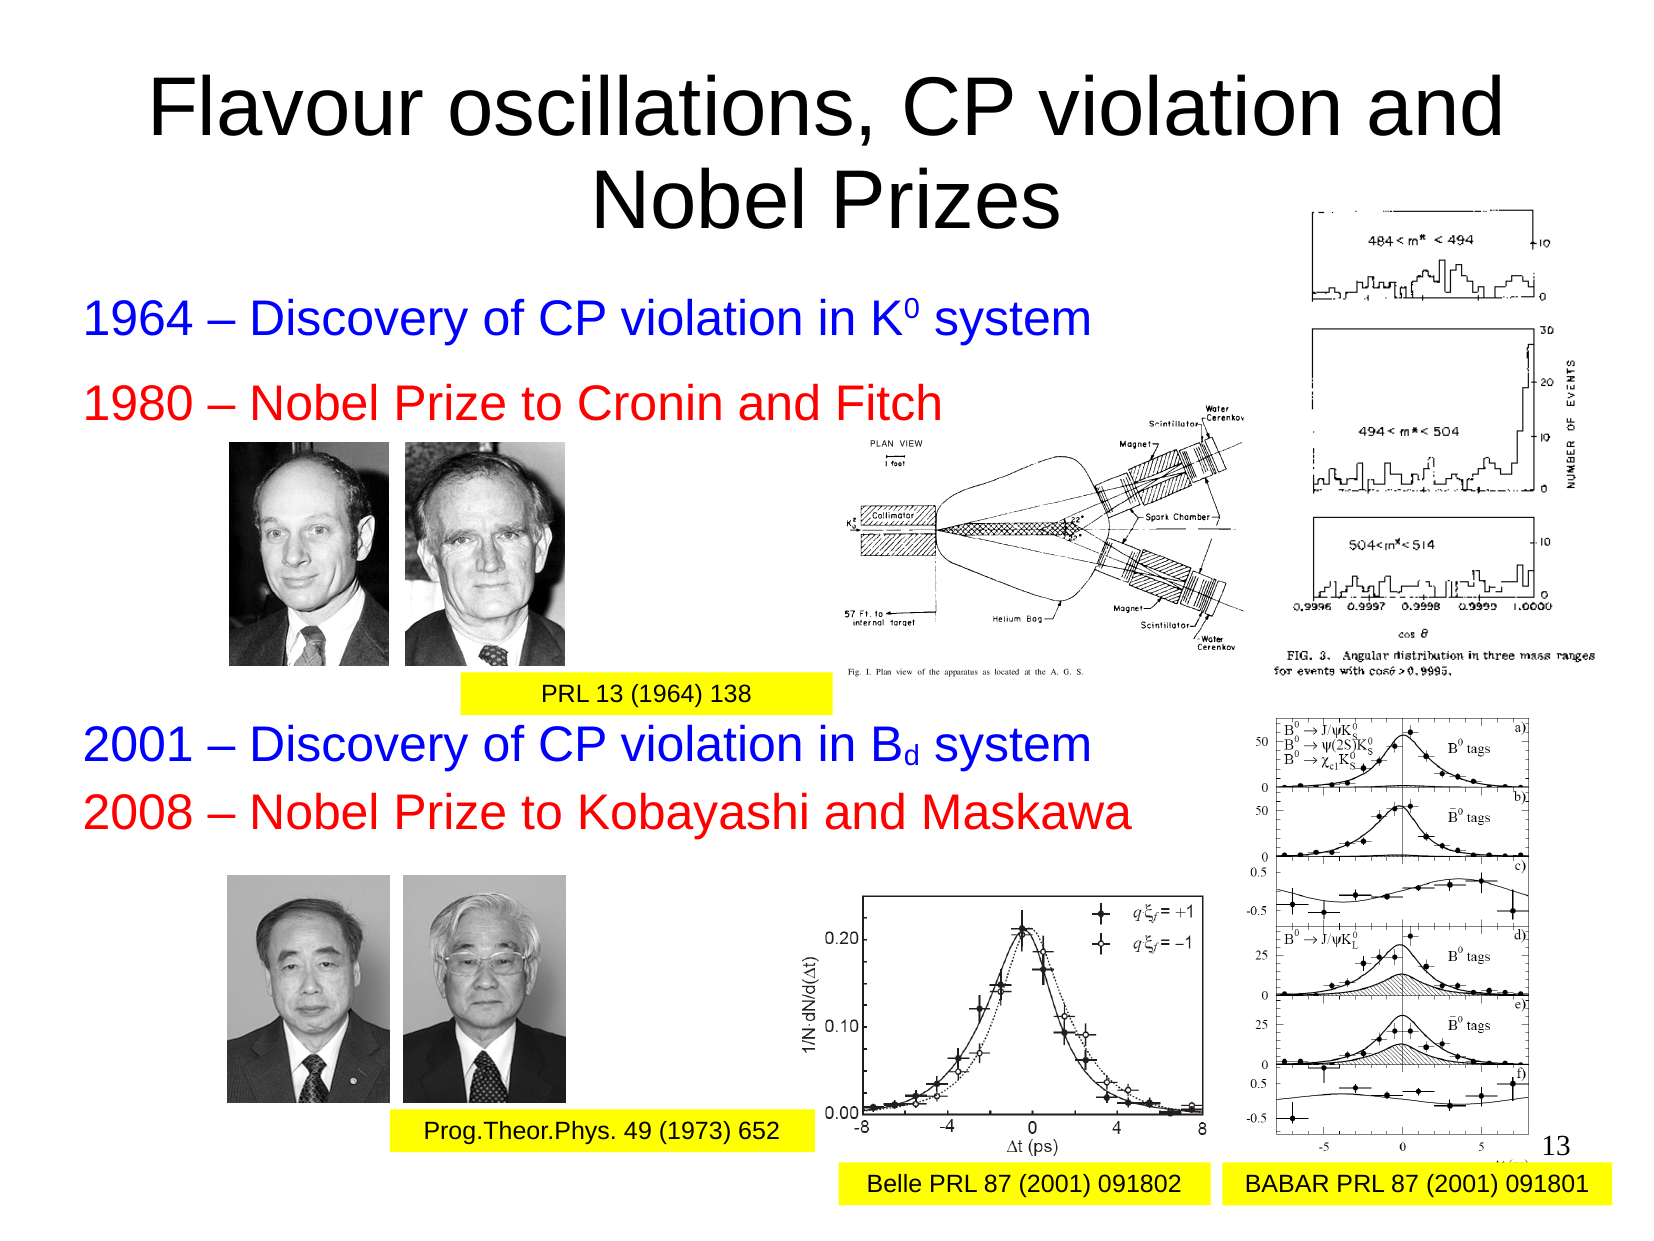

# Flavour oscillations, CP violation and Nobel Prizes
1964 – Discovery of CP violation in K0 system
1980 – Nobel Prize to Cronin and Fitch
2001 – Discovery of CP violation in Bd system
2008 – Nobel Prize to Kobayashi and Maskawa
PRL 13 (1964) 138
Prog.Theor.Phys. 49 (1973) 652
13
Belle PRL 87 (2001) 091802
BABAR PRL 87 (2001) 091801